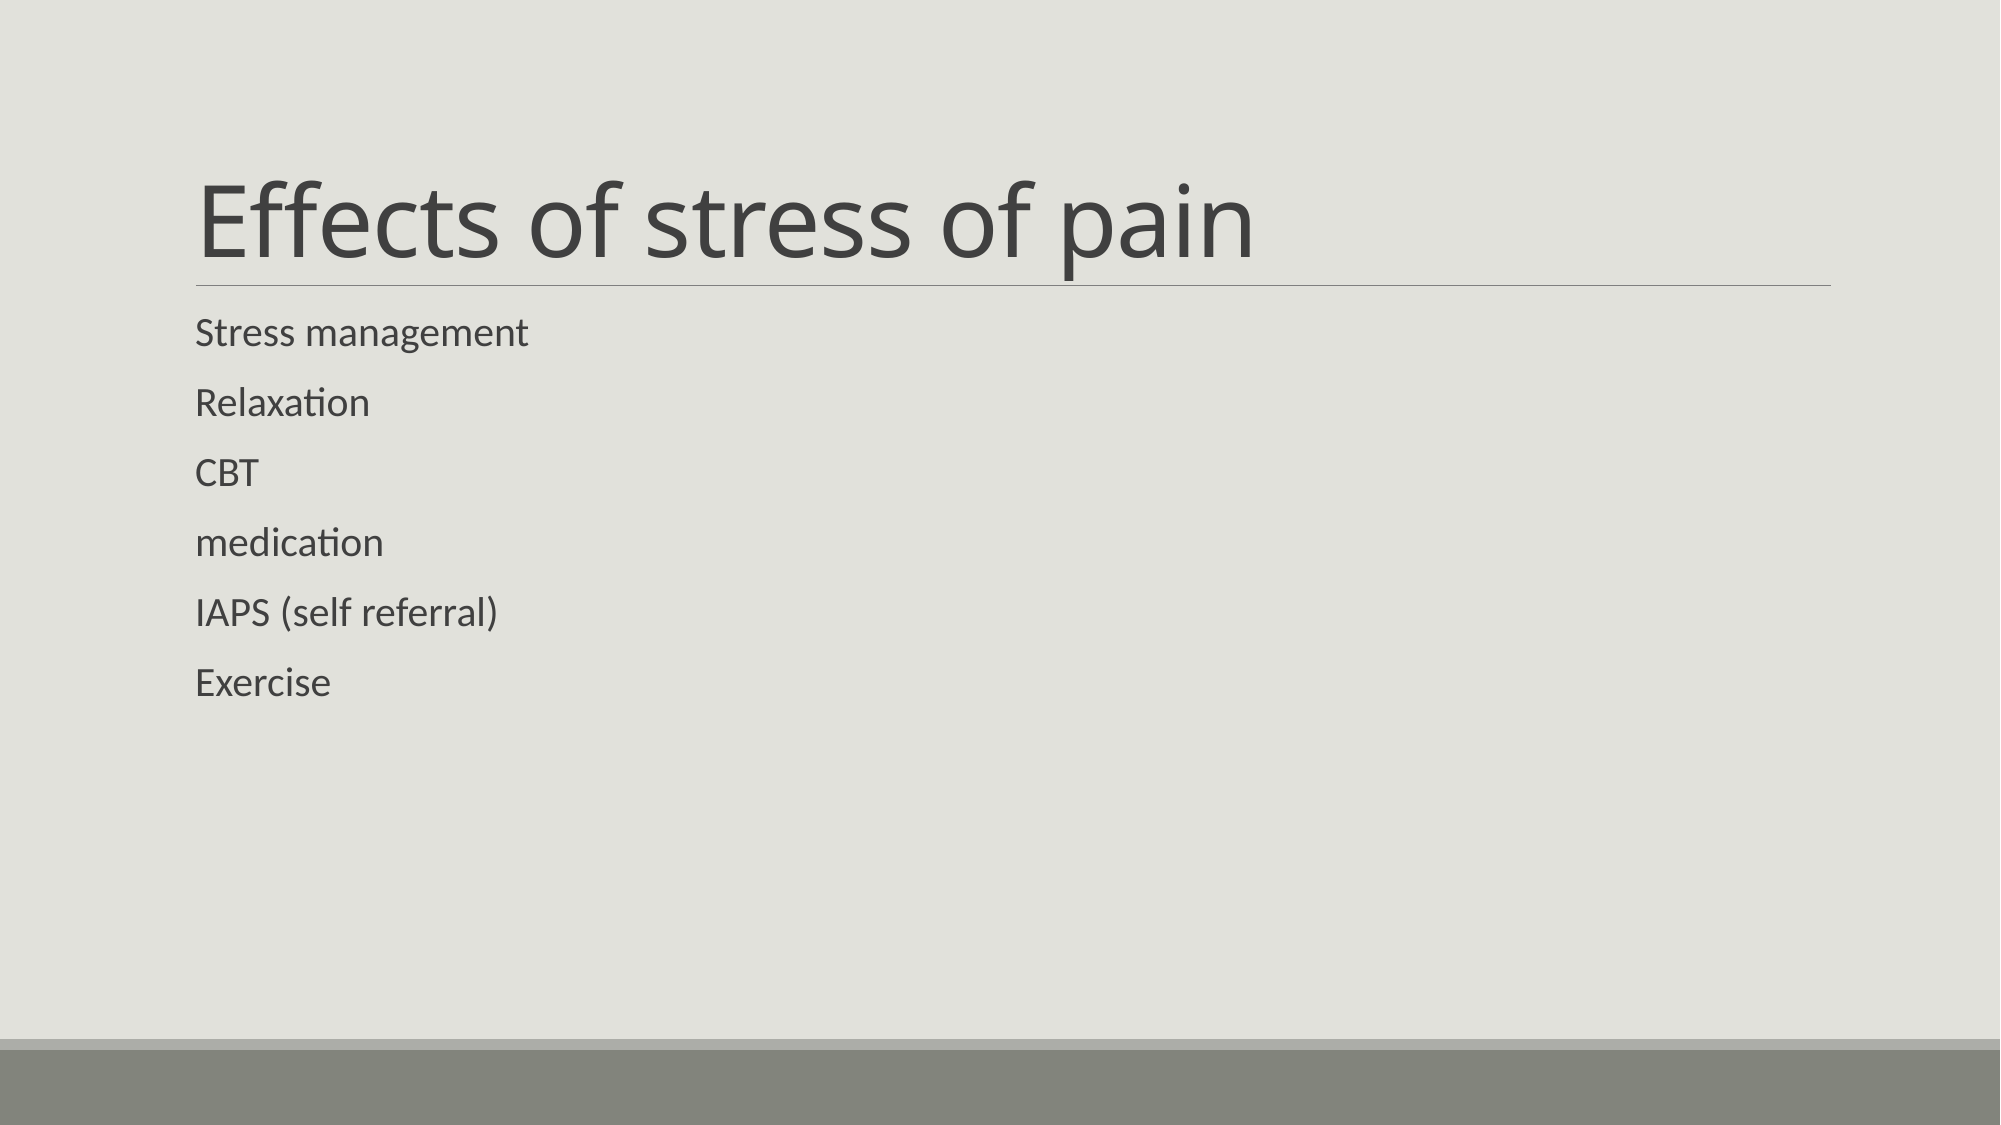

# Effects of stress of pain
Stress management
Relaxation
CBT
medication
IAPS (self referral)
Exercise